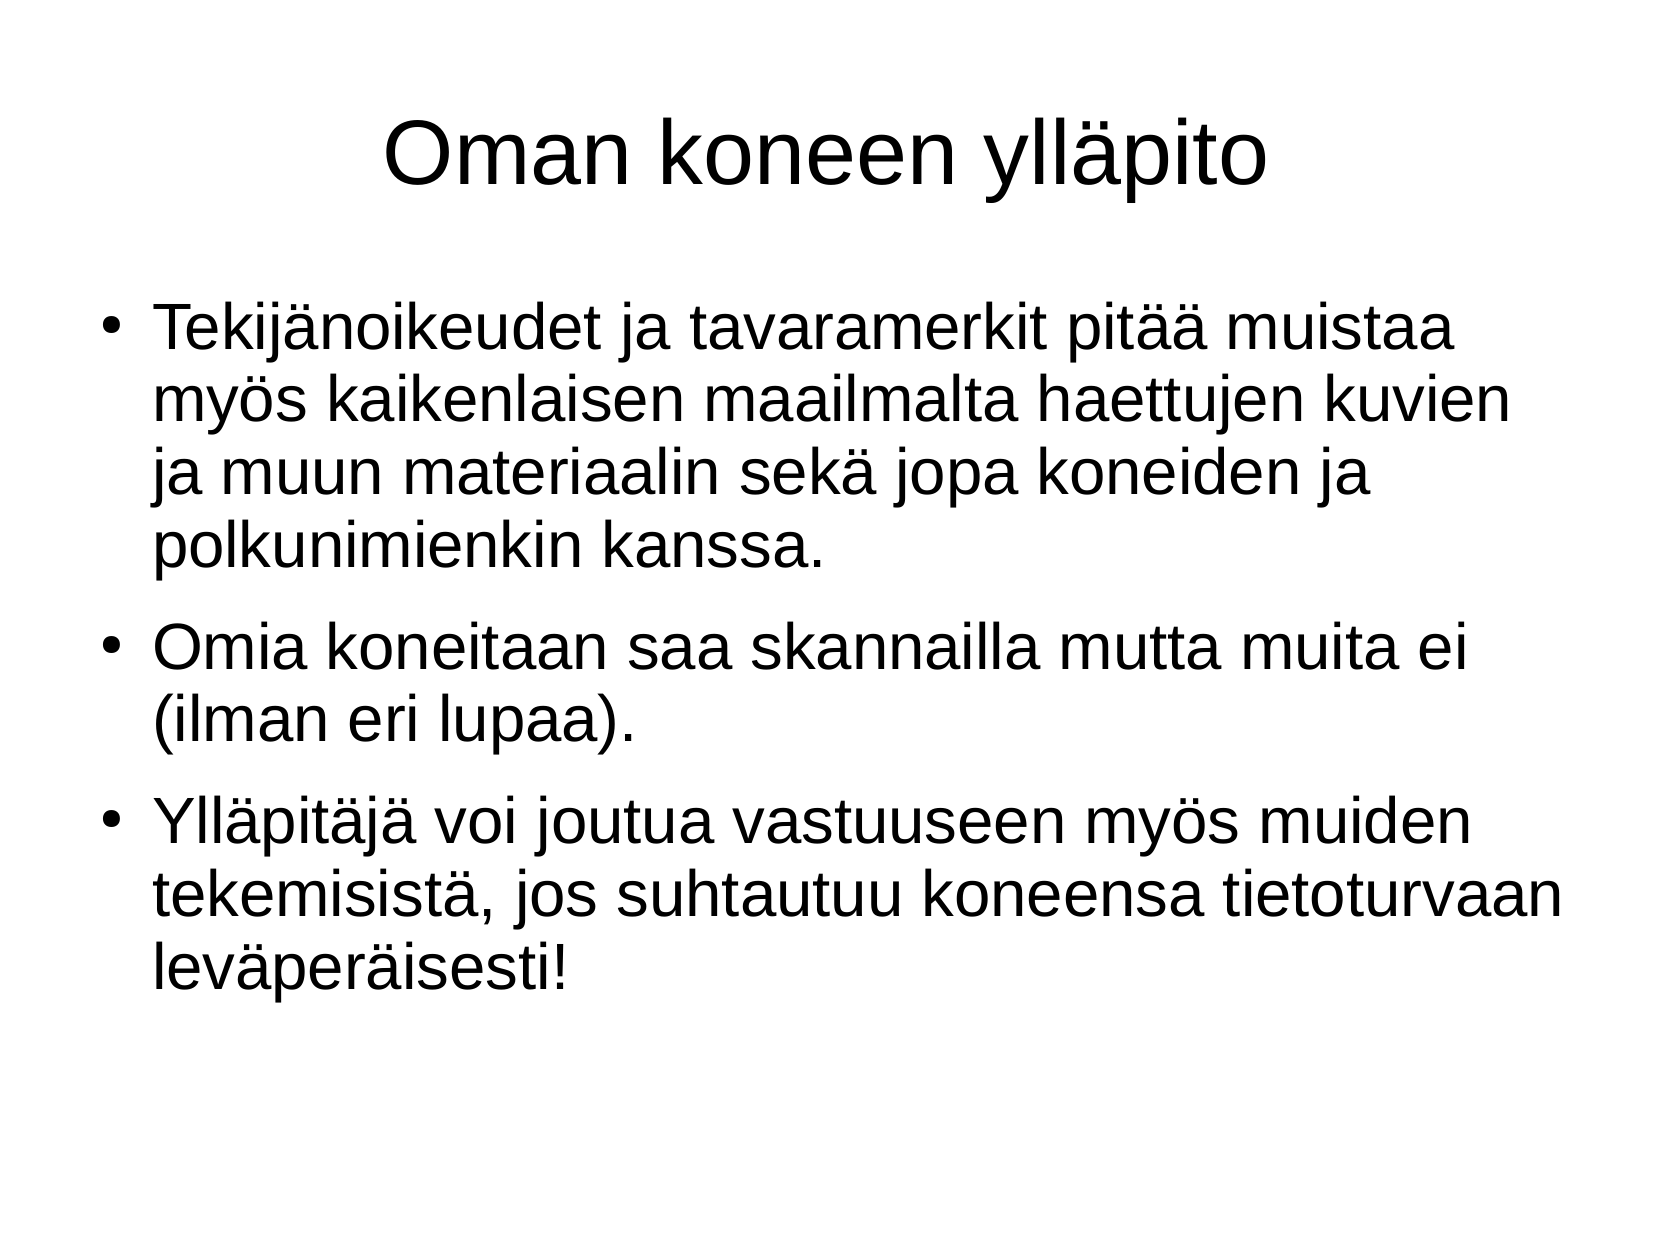

# Oman koneen ylläpito
Tekijänoikeudet ja tavaramerkit pitää muistaa myös kaikenlaisen maailmalta haettujen kuvien ja muun materiaalin sekä jopa koneiden ja polkunimienkin kanssa.
Omia koneitaan saa skannailla mutta muita ei (ilman eri lupaa).
Ylläpitäjä voi joutua vastuuseen myös muiden tekemisistä, jos suhtautuu koneensa tietoturvaan leväperäisesti!